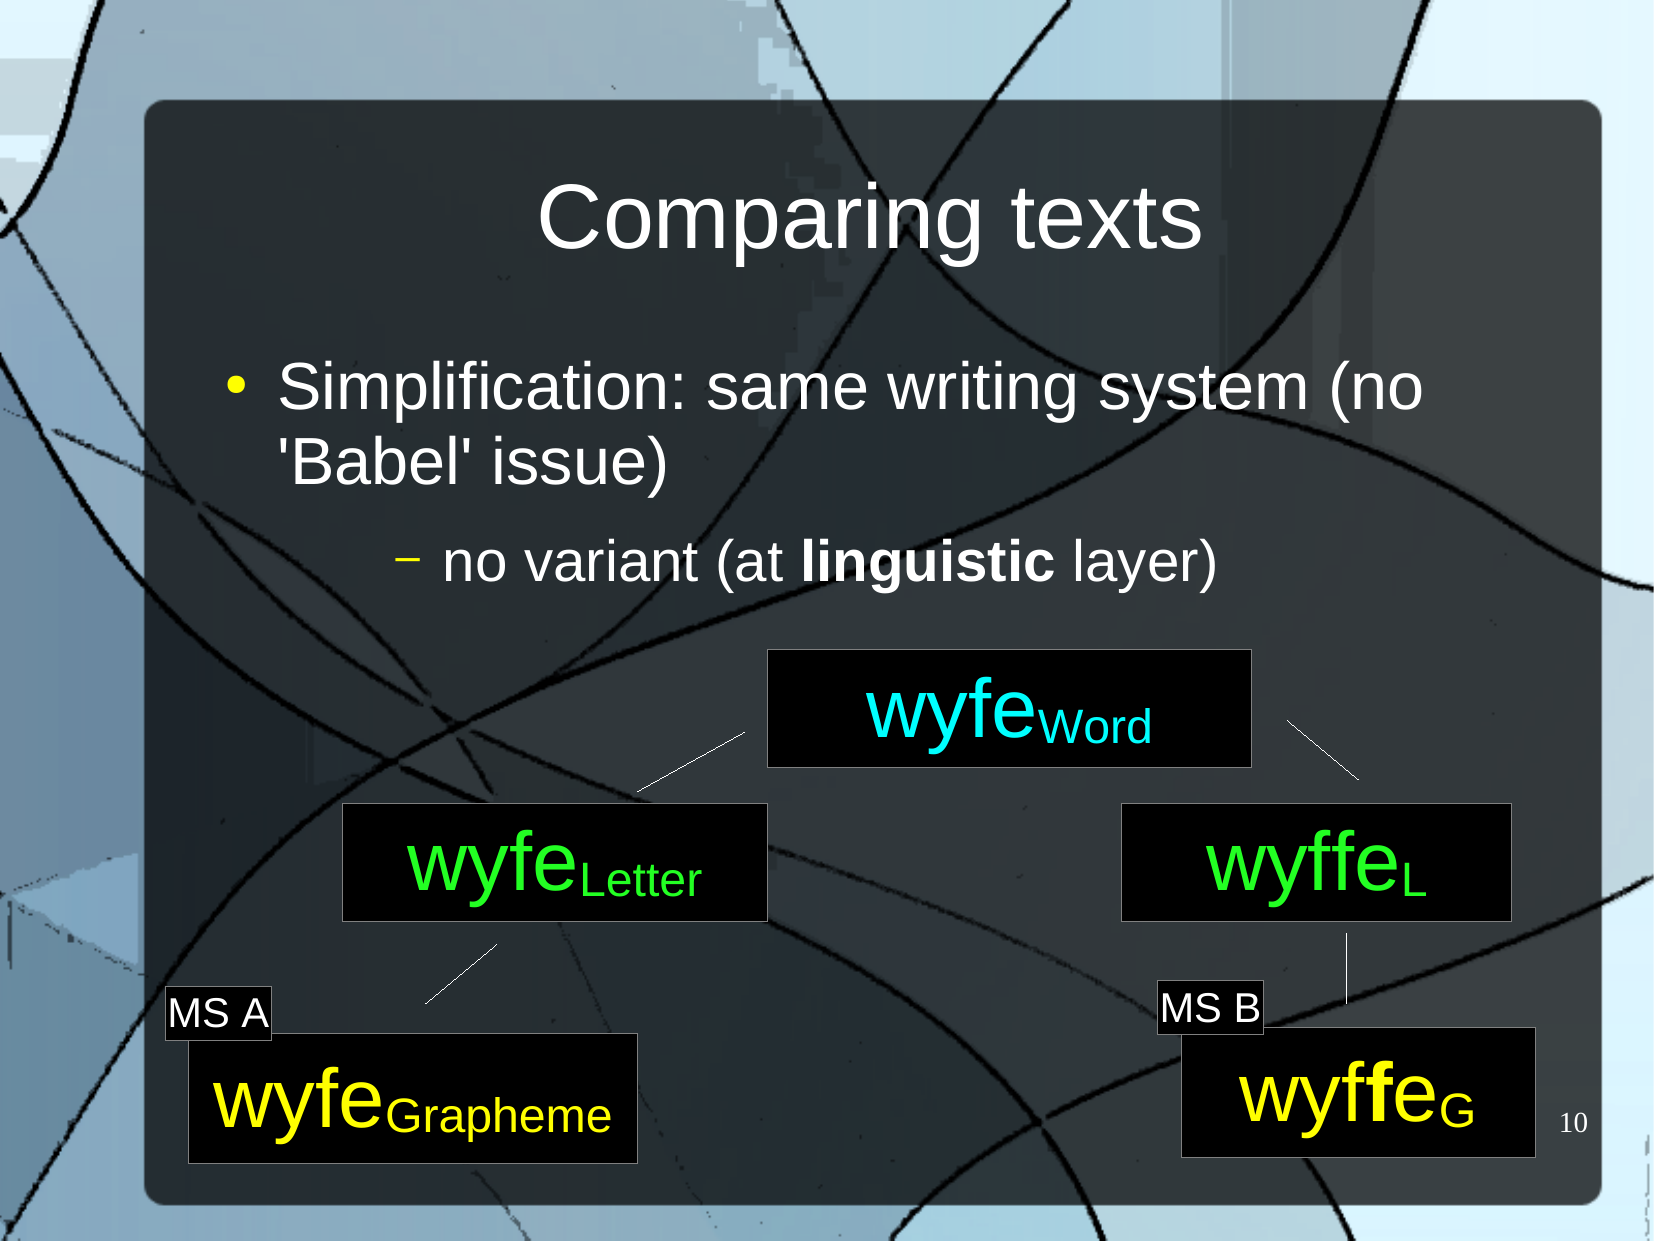

# Comparing texts
Simplification: same writing system (no 'Babel' issue)
no variant (at linguistic layer)
wyfeWord
wyfeLetter
wyffeL
MS B
MS A
wyffeG
wyfeGrapheme
10